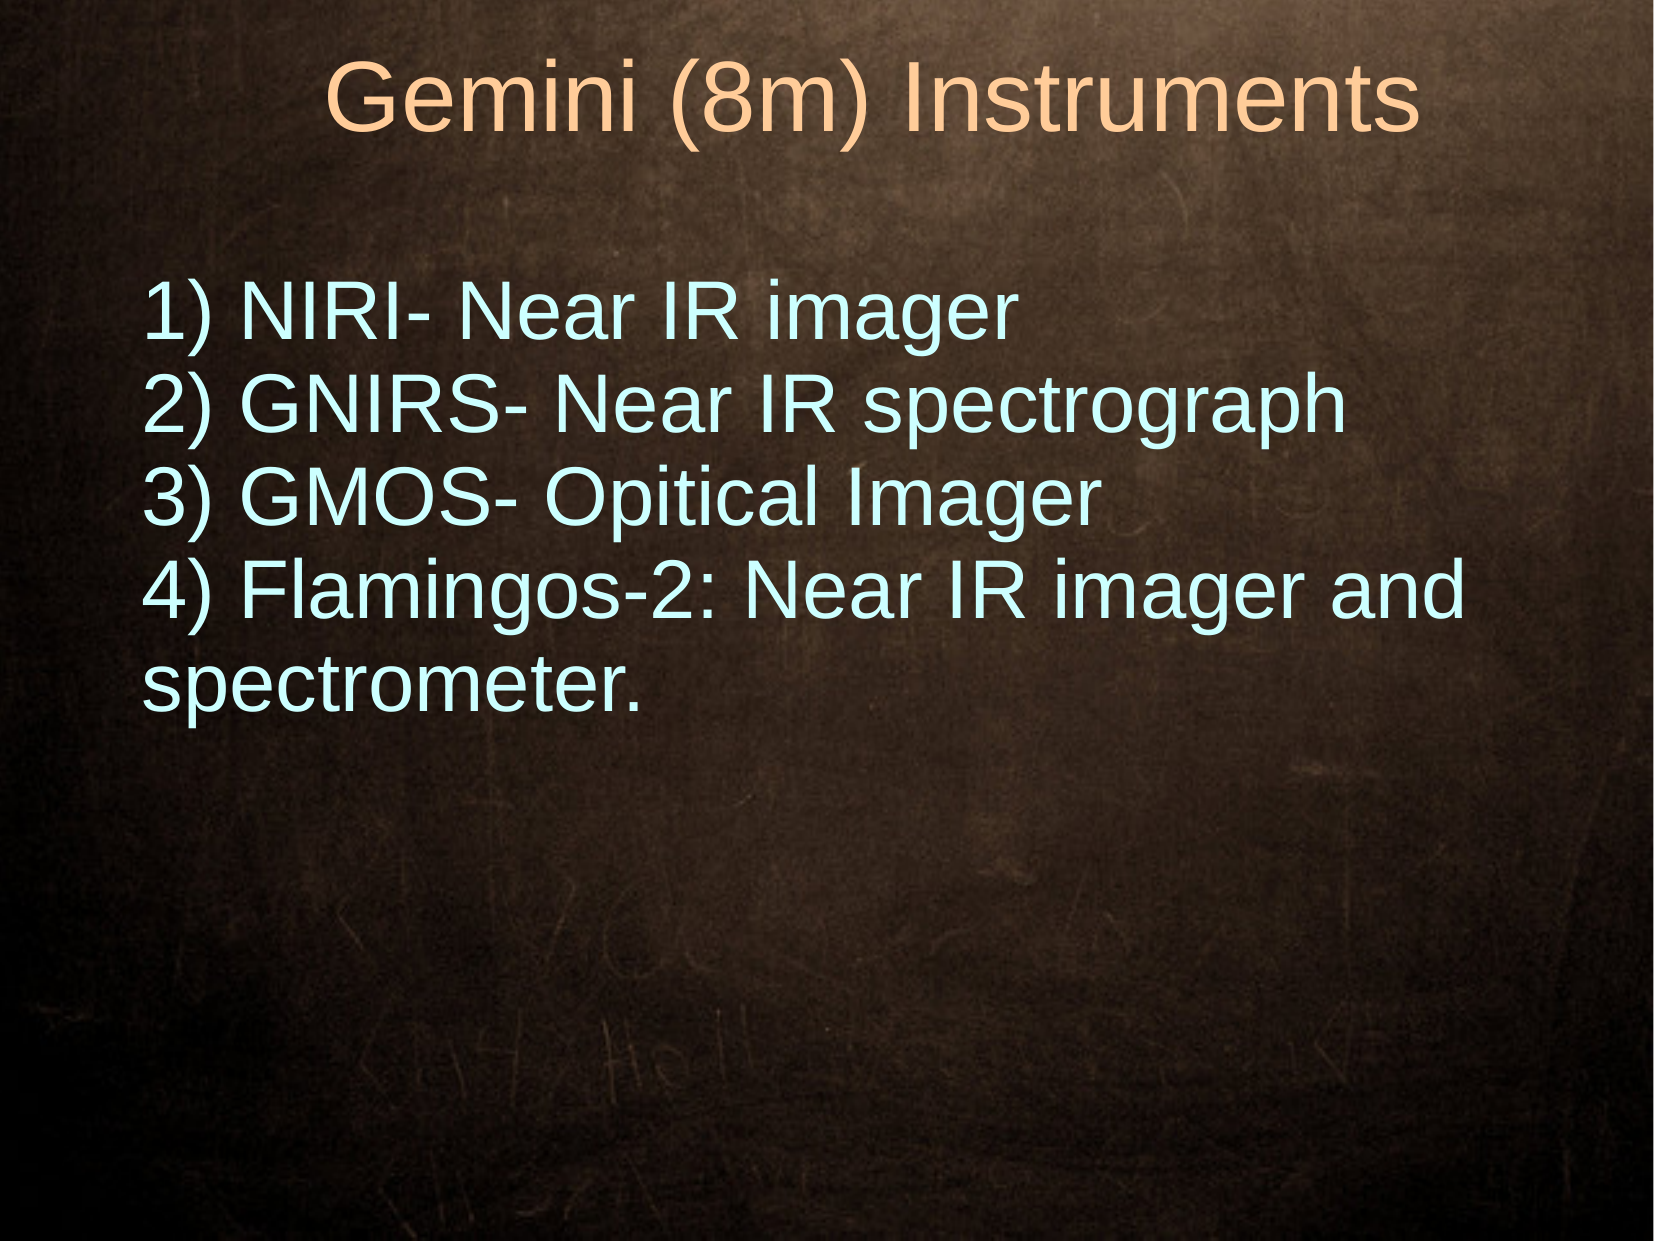

Gemini (8m) Instruments
1) NIRI- Near IR imager
2) GNIRS- Near IR spectrograph
3) GMOS- Opitical Imager
4) Flamingos-2: Near IR imager and spectrometer.